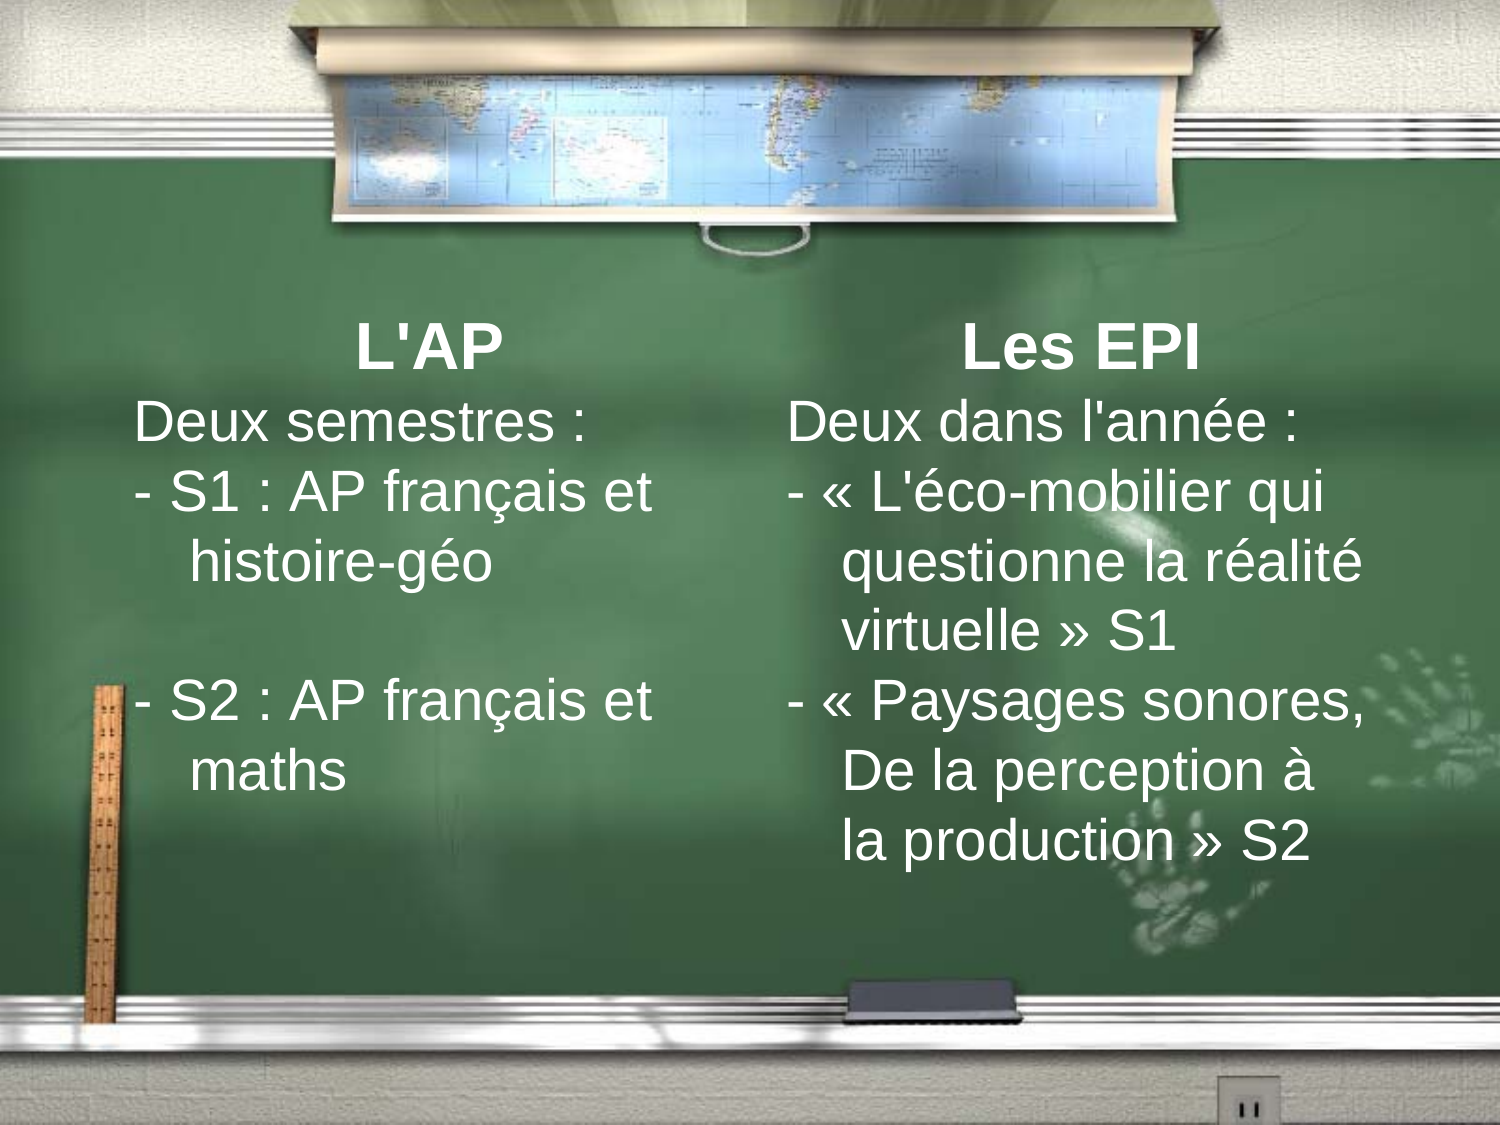

# L'AP
Deux semestres :
- S1 : AP français et histoire-géo
- S2 : AP français et maths
Les EPI
Deux dans l'année :
- « L'éco-mobilier qui questionne la réalité virtuelle » S1
- « Paysages sonores, De la perception à la production » S2